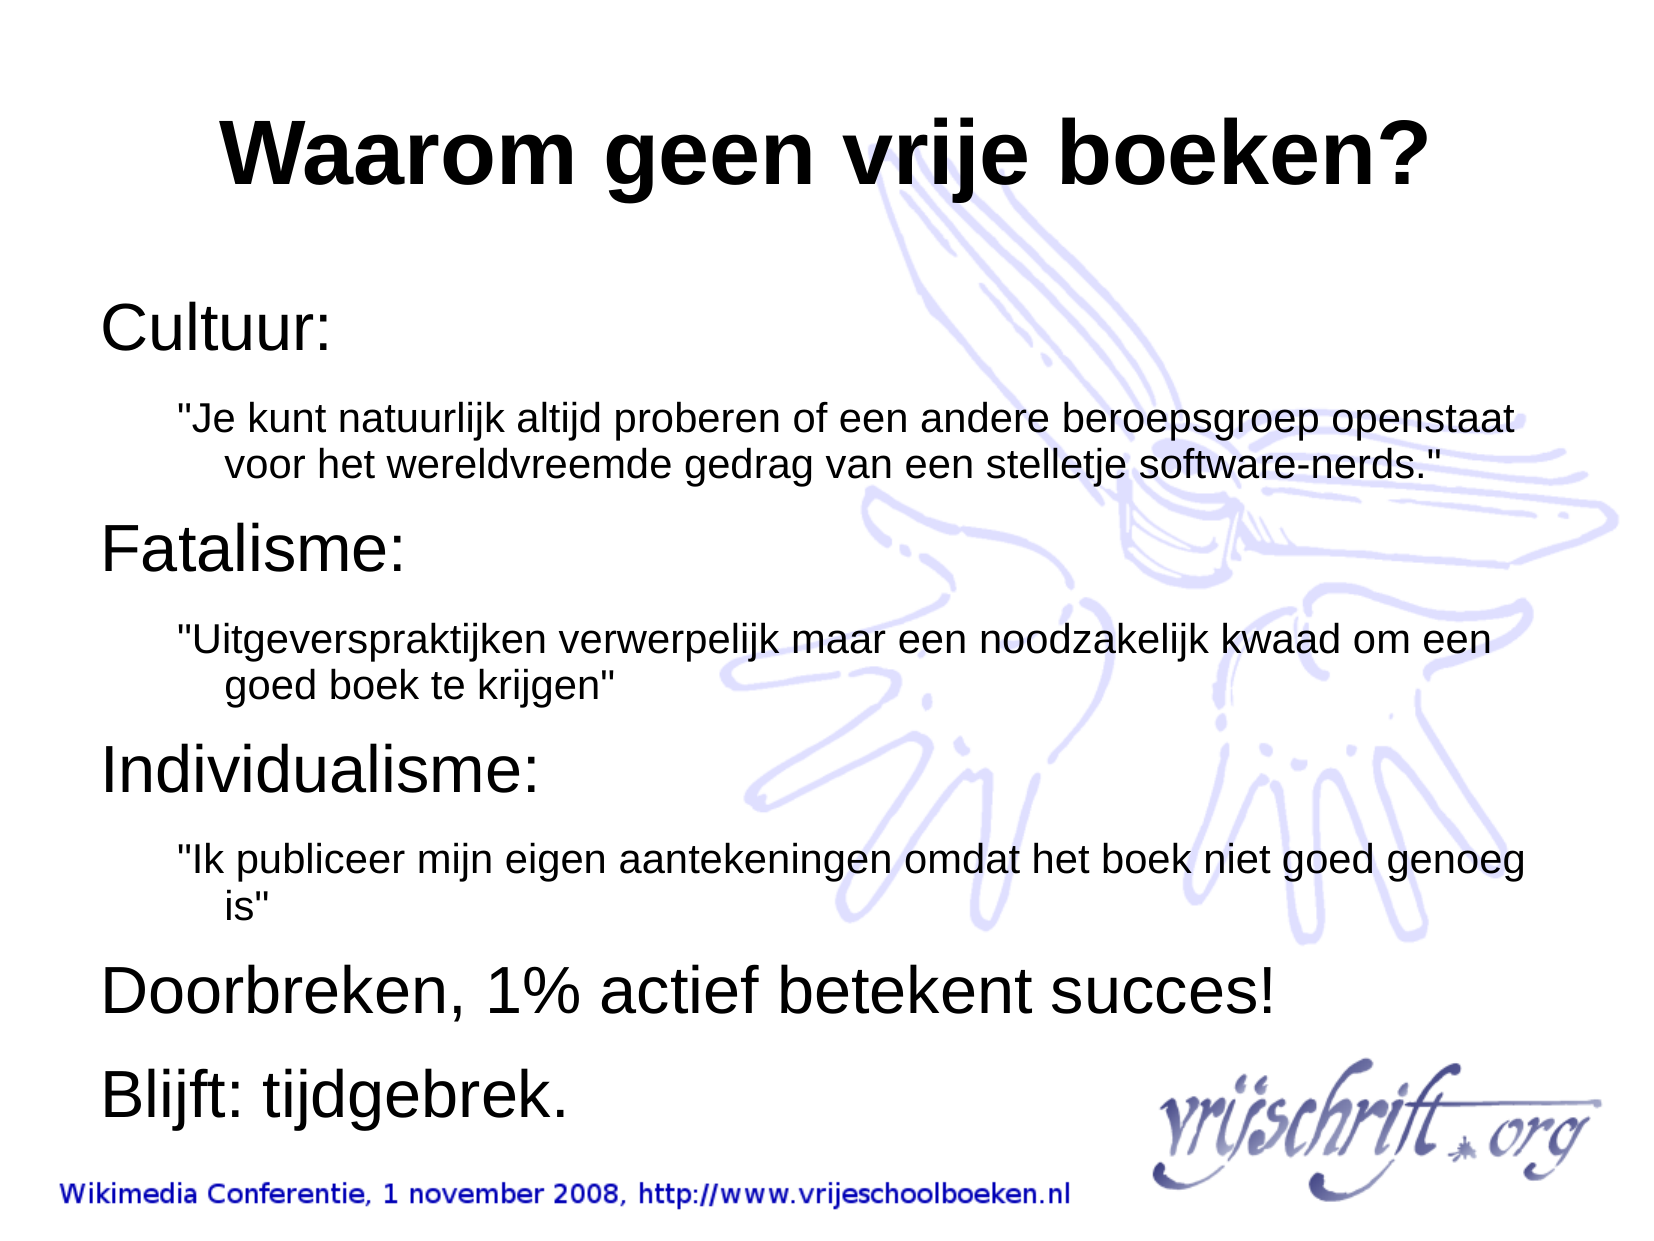

# Waarom geen vrije boeken?
Cultuur:
"Je kunt natuurlijk altijd proberen of een andere beroepsgroep openstaat voor het wereldvreemde gedrag van een stelletje software-nerds."
Fatalisme:
"Uitgeverspraktijken verwerpelijk maar een noodzakelijk kwaad om een goed boek te krijgen"
Individualisme:
"Ik publiceer mijn eigen aantekeningen omdat het boek niet goed genoeg is"
Doorbreken, 1% actief betekent succes!
Blijft: tijdgebrek.